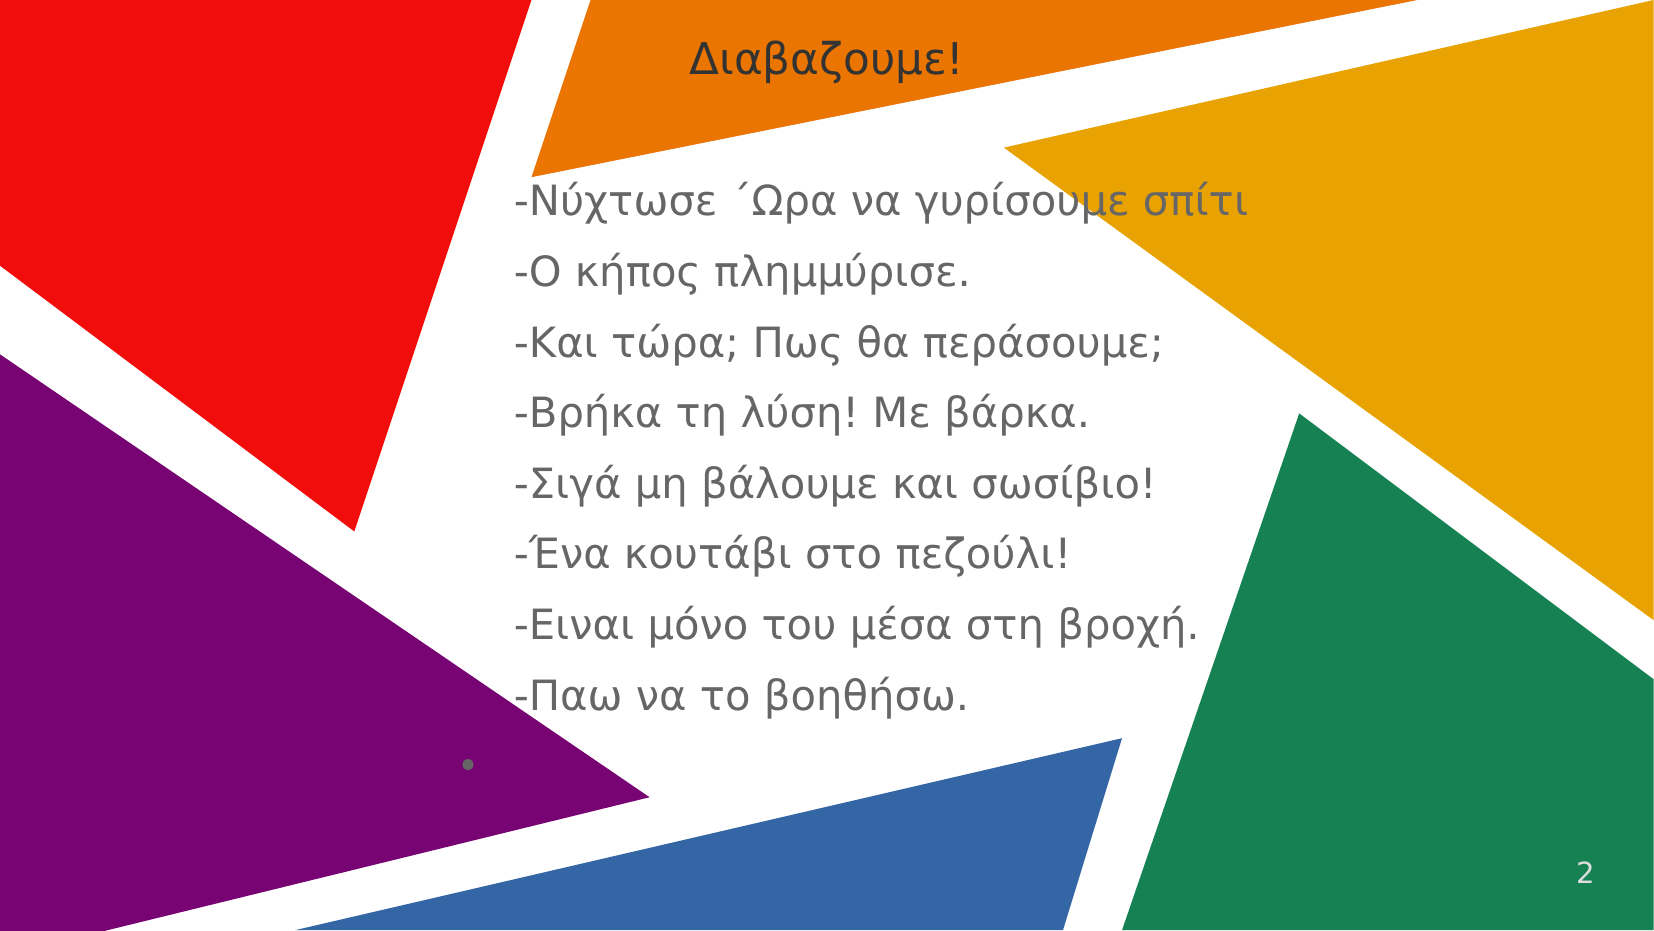

# Διαβαζουμε!
-Νύχτωσε ΄Ωρα να γυρίσουμε σπίτι
-Ο κήπος πλημμύρισε.
-Και τώρα; Πως θα περάσουμε;
-Βρήκα τη λύση! Με βάρκα.
-Σιγά μη βάλουμε και σωσίβιο!
-Ένα κουτάβι στο πεζούλι!
-Ειναι μόνο του μέσα στη βροχή.
-Παω να το βοηθήσω.
2